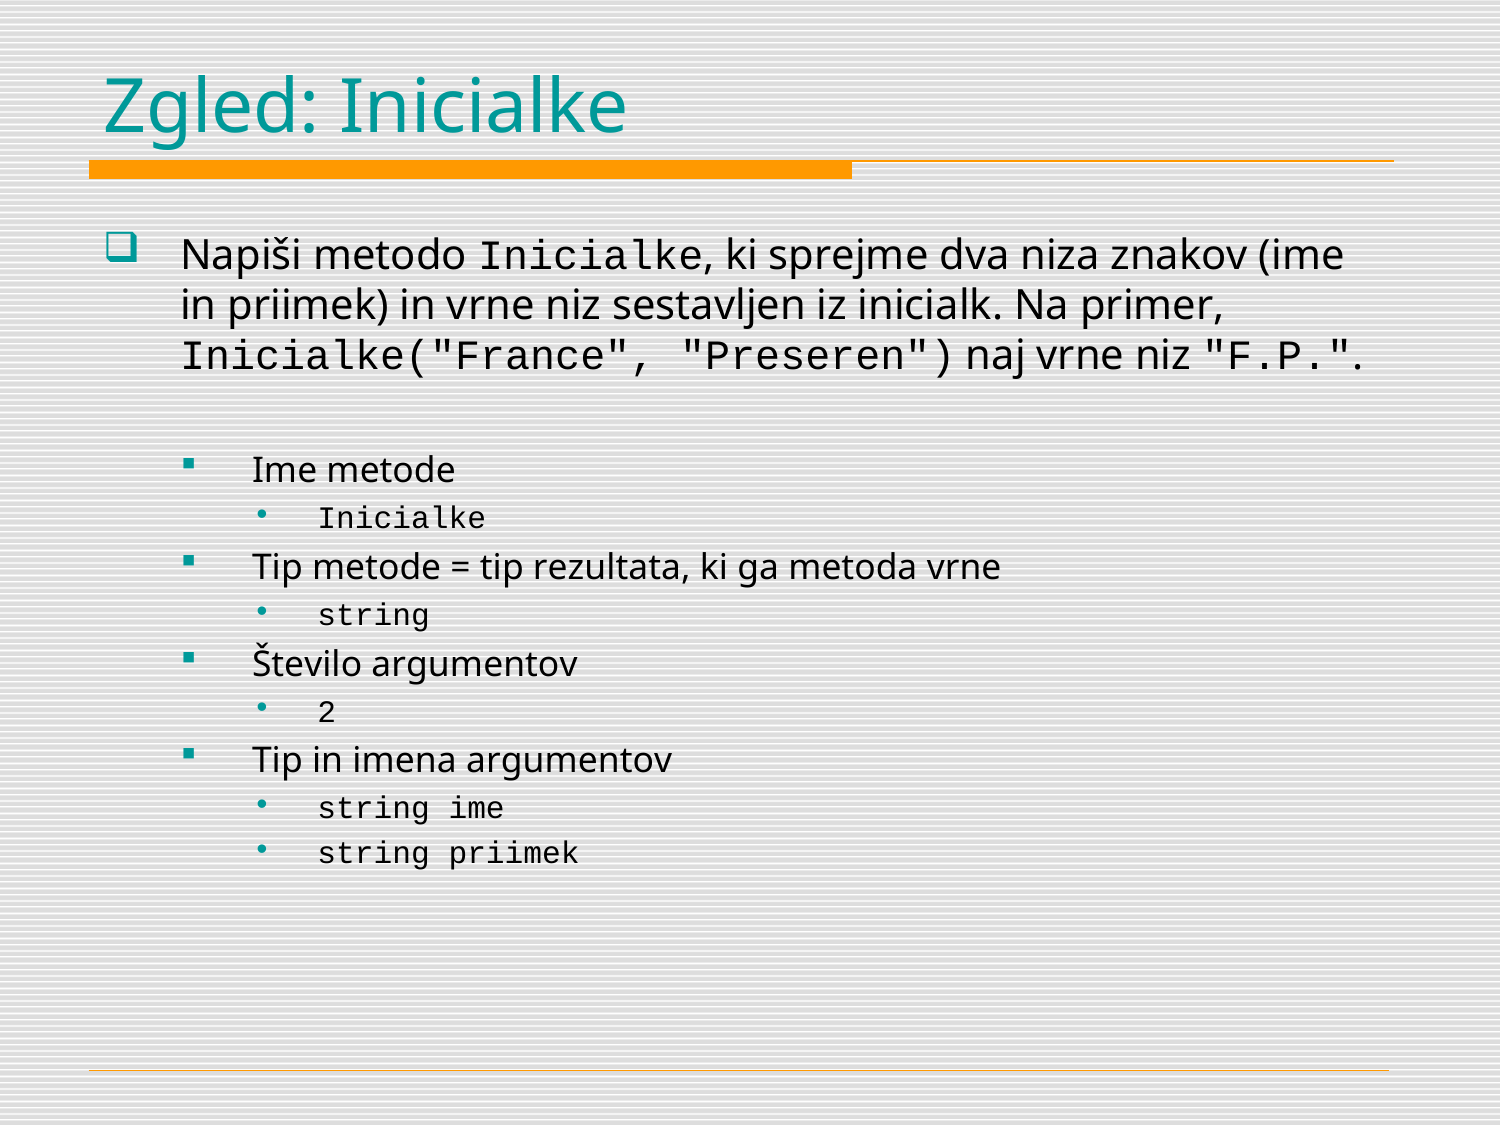

# Zgled: Inicialke
Napiši metodo Inicialke, ki sprejme dva niza znakov (ime in priimek) in vrne niz sestavljen iz inicialk. Na primer, Inicialke("France", "Preseren") naj vrne niz "F.P.".
Ime metode
Inicialke
Tip metode = tip rezultata, ki ga metoda vrne
string
Število argumentov
2
Tip in imena argumentov
string ime
string priimek